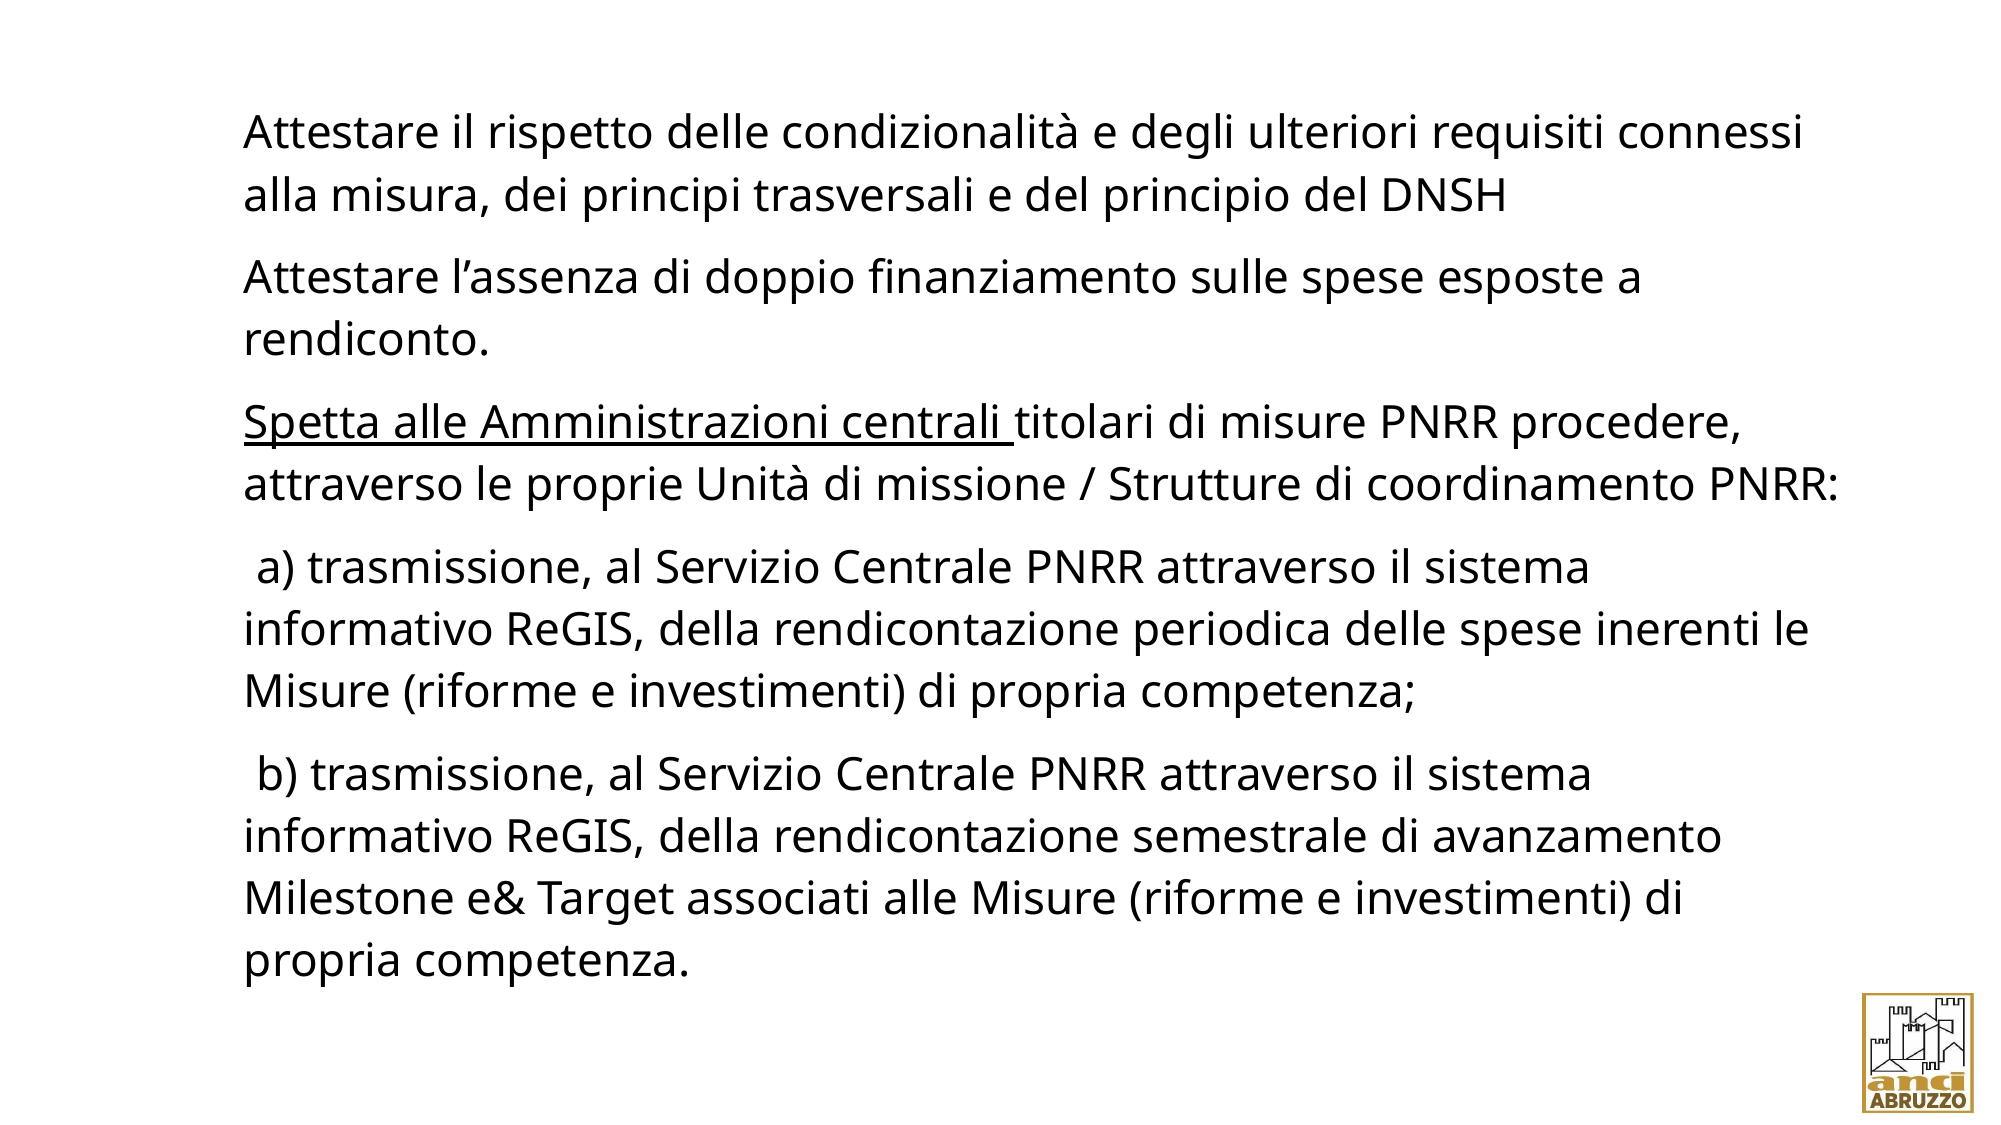

# Attestare il rispetto delle condizionalità e degli ulteriori requisiti connessi alla misura, dei principi trasversali e del principio del DNSH
Attestare l’assenza di doppio finanziamento sulle spese esposte a rendiconto.
Spetta alle Amministrazioni centrali titolari di misure PNRR procedere, attraverso le proprie Unità di missione / Strutture di coordinamento PNRR:
 a) trasmissione, al Servizio Centrale PNRR attraverso il sistema informativo ReGIS, della rendicontazione periodica delle spese inerenti le Misure (riforme e investimenti) di propria competenza;
 b) trasmissione, al Servizio Centrale PNRR attraverso il sistema informativo ReGIS, della rendicontazione semestrale di avanzamento Milestone e& Target associati alle Misure (riforme e investimenti) di propria competenza.